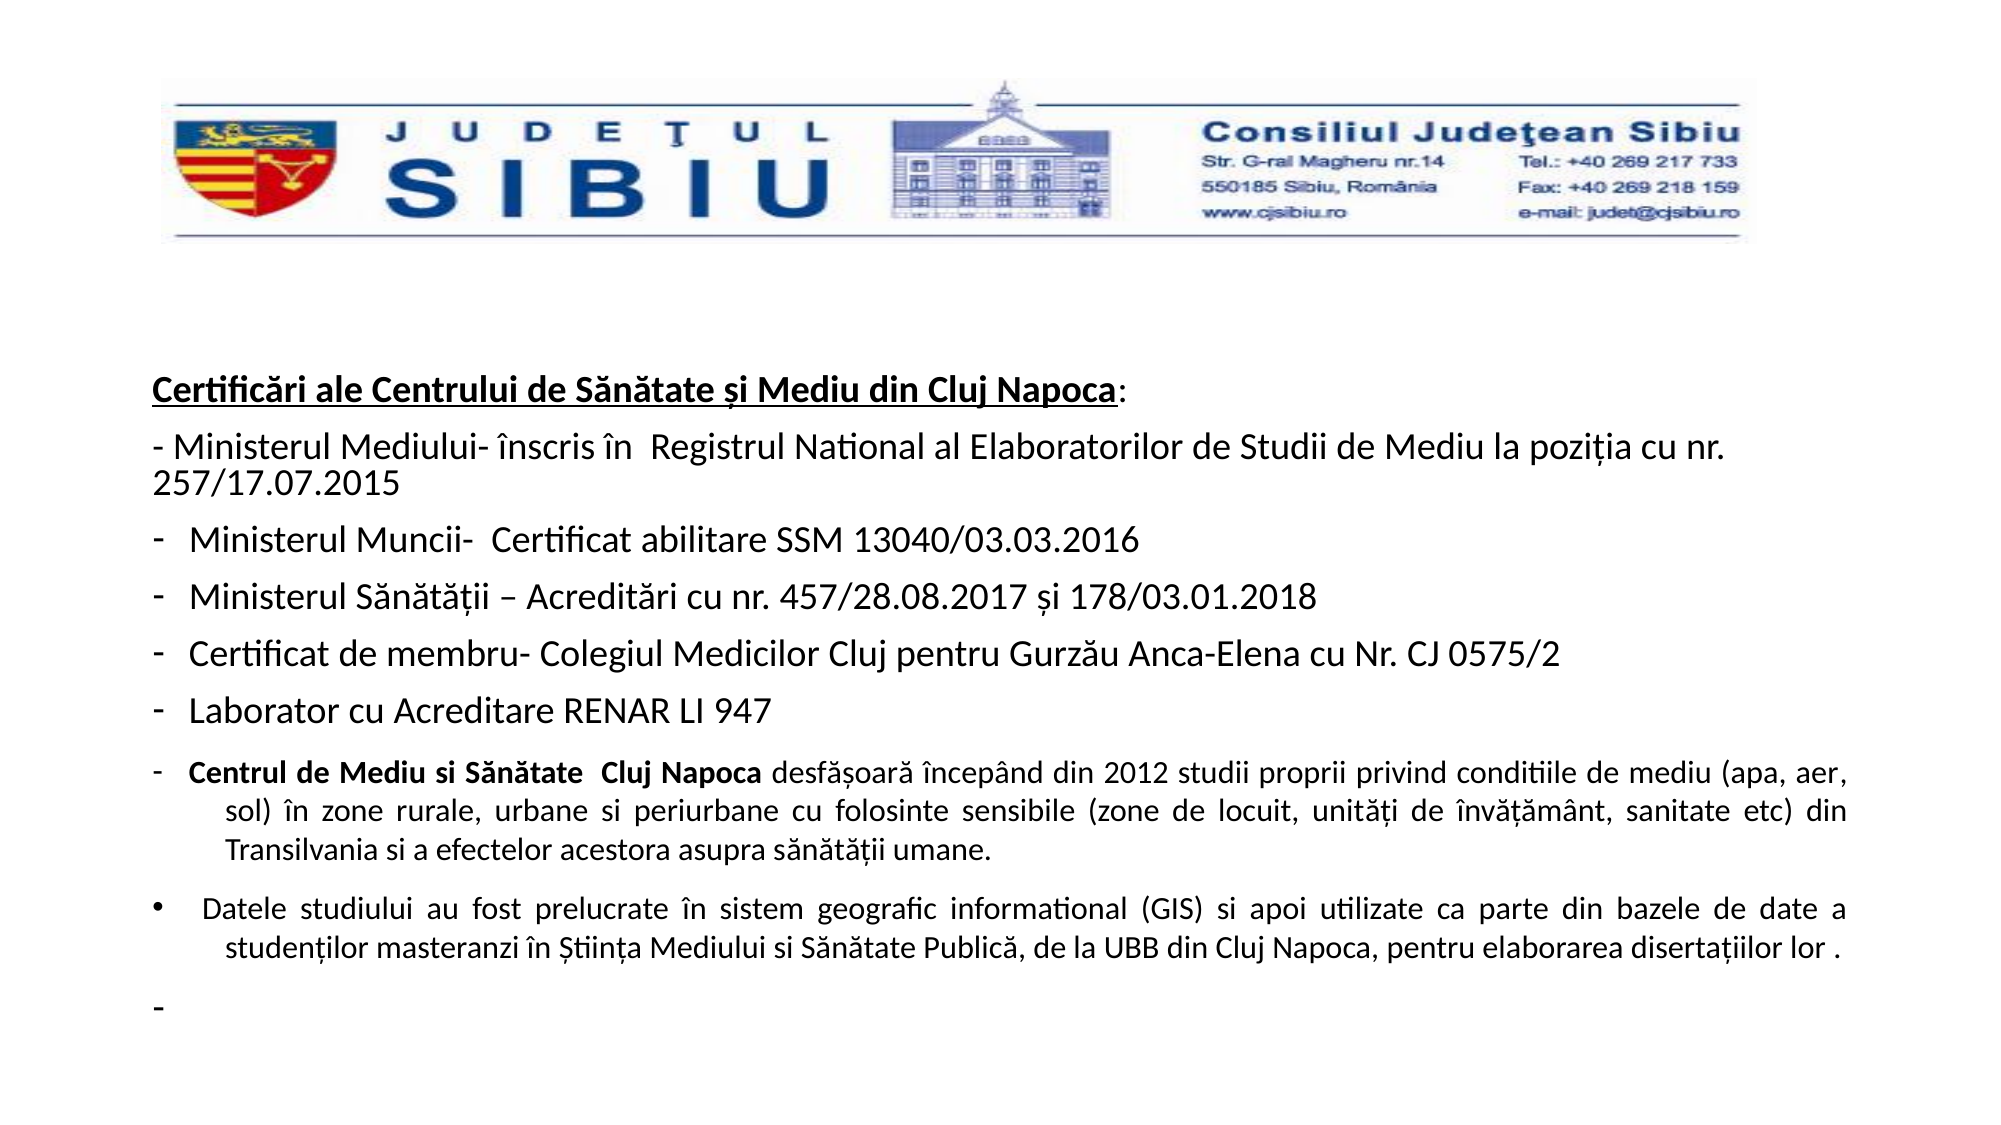

#
Certificări ale Centrului de Sănătate și Mediu din Cluj Napoca:
- Ministerul Mediului- înscris în Registrul National al Elaboratorilor de Studii de Mediu la poziția cu nr. 257/17.07.2015
Ministerul Muncii- Certificat abilitare SSM 13040/03.03.2016
Ministerul Sănătății – Acreditări cu nr. 457/28.08.2017 și 178/03.01.2018
Certificat de membru- Colegiul Medicilor Cluj pentru Gurzău Anca-Elena cu Nr. CJ 0575/2
Laborator cu Acreditare RENAR LI 947
Centrul de Mediu si Sănătate Cluj Napoca desfășoară începând din 2012 studii proprii privind conditiile de mediu (apa, aer, sol) în zone rurale, urbane si periurbane cu folosinte sensibile (zone de locuit, unități de învățământ, sanitate etc) din Transilvania si a efectelor acestora asupra sănătății umane.
 Datele studiului au fost prelucrate în sistem geografic informational (GIS) si apoi utilizate ca parte din bazele de date a studenților masteranzi în Știința Mediului si Sănătate Publică, de la UBB din Cluj Napoca, pentru elaborarea disertațiilor lor .